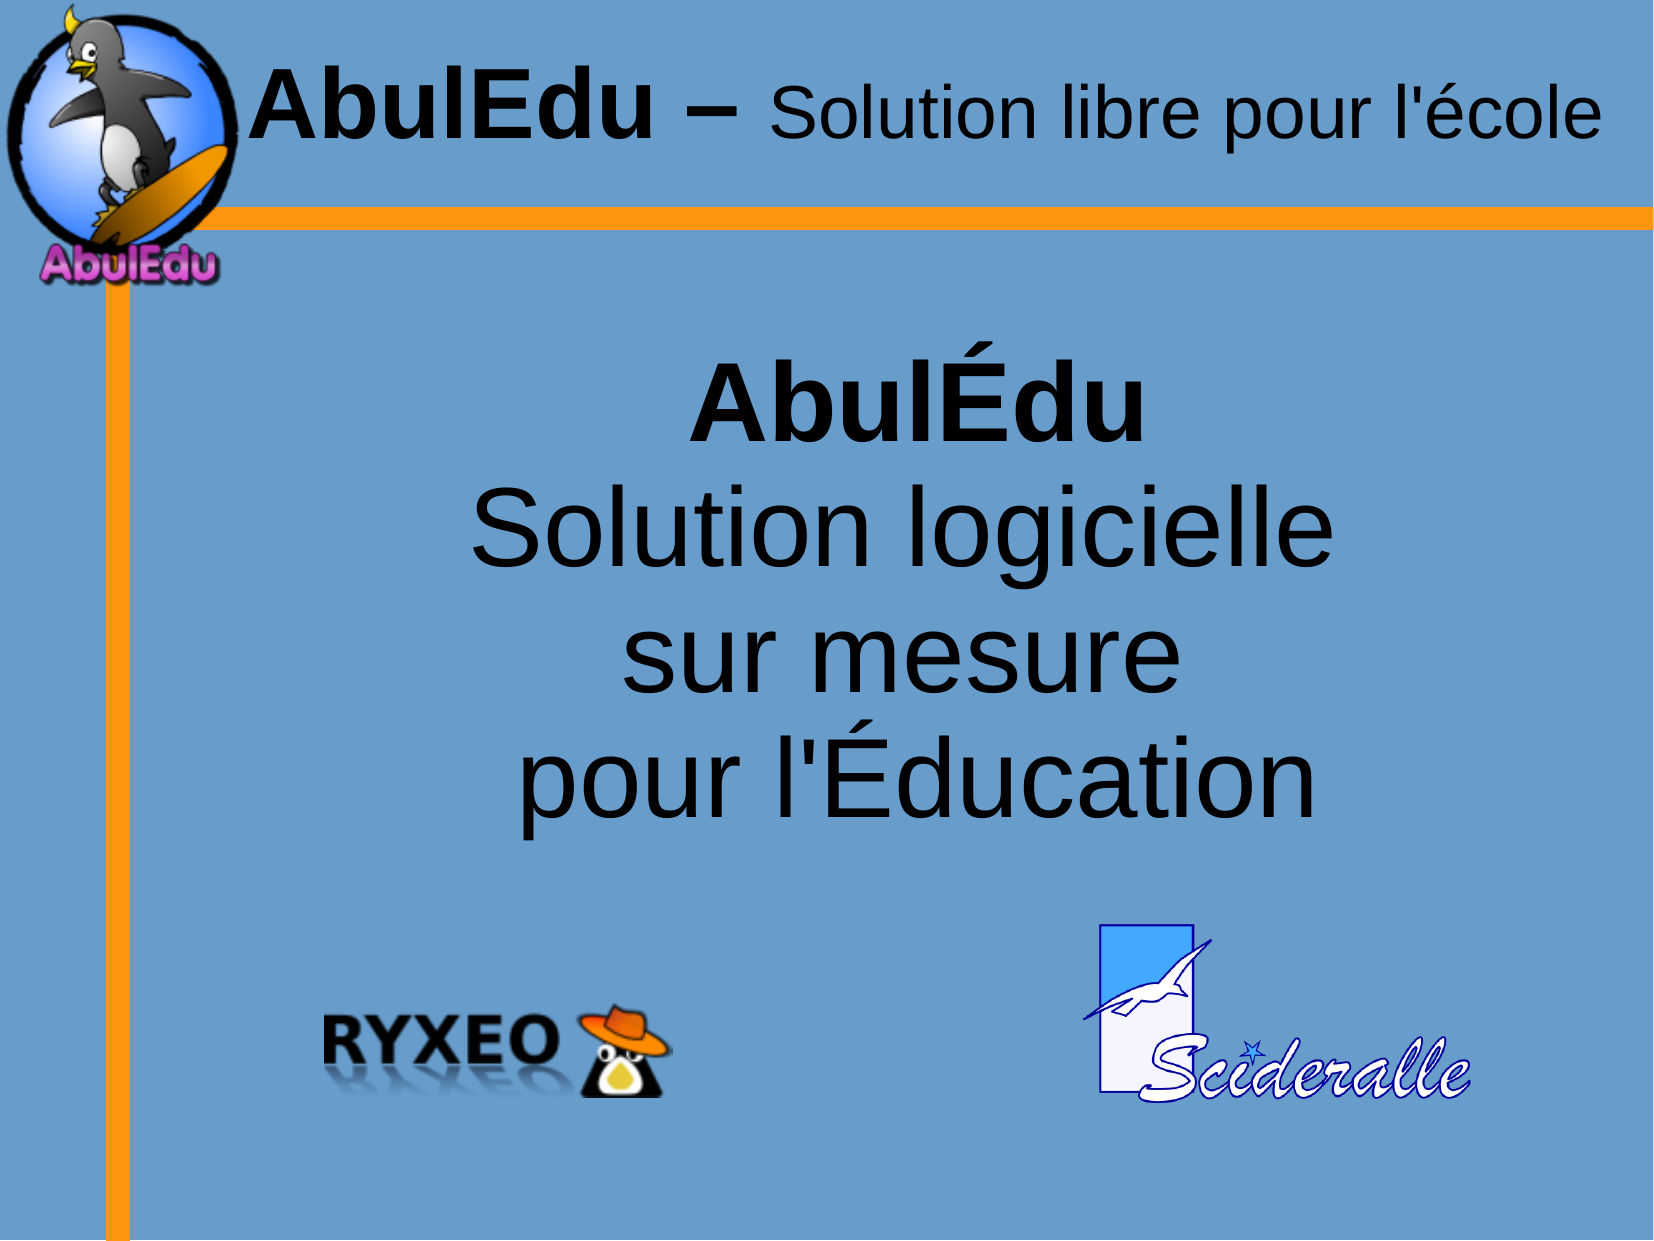

# AbulEdu – Solution libre pour l'école
AbulÉdu
Solution logicielle
sur mesure
pour l'Éducation